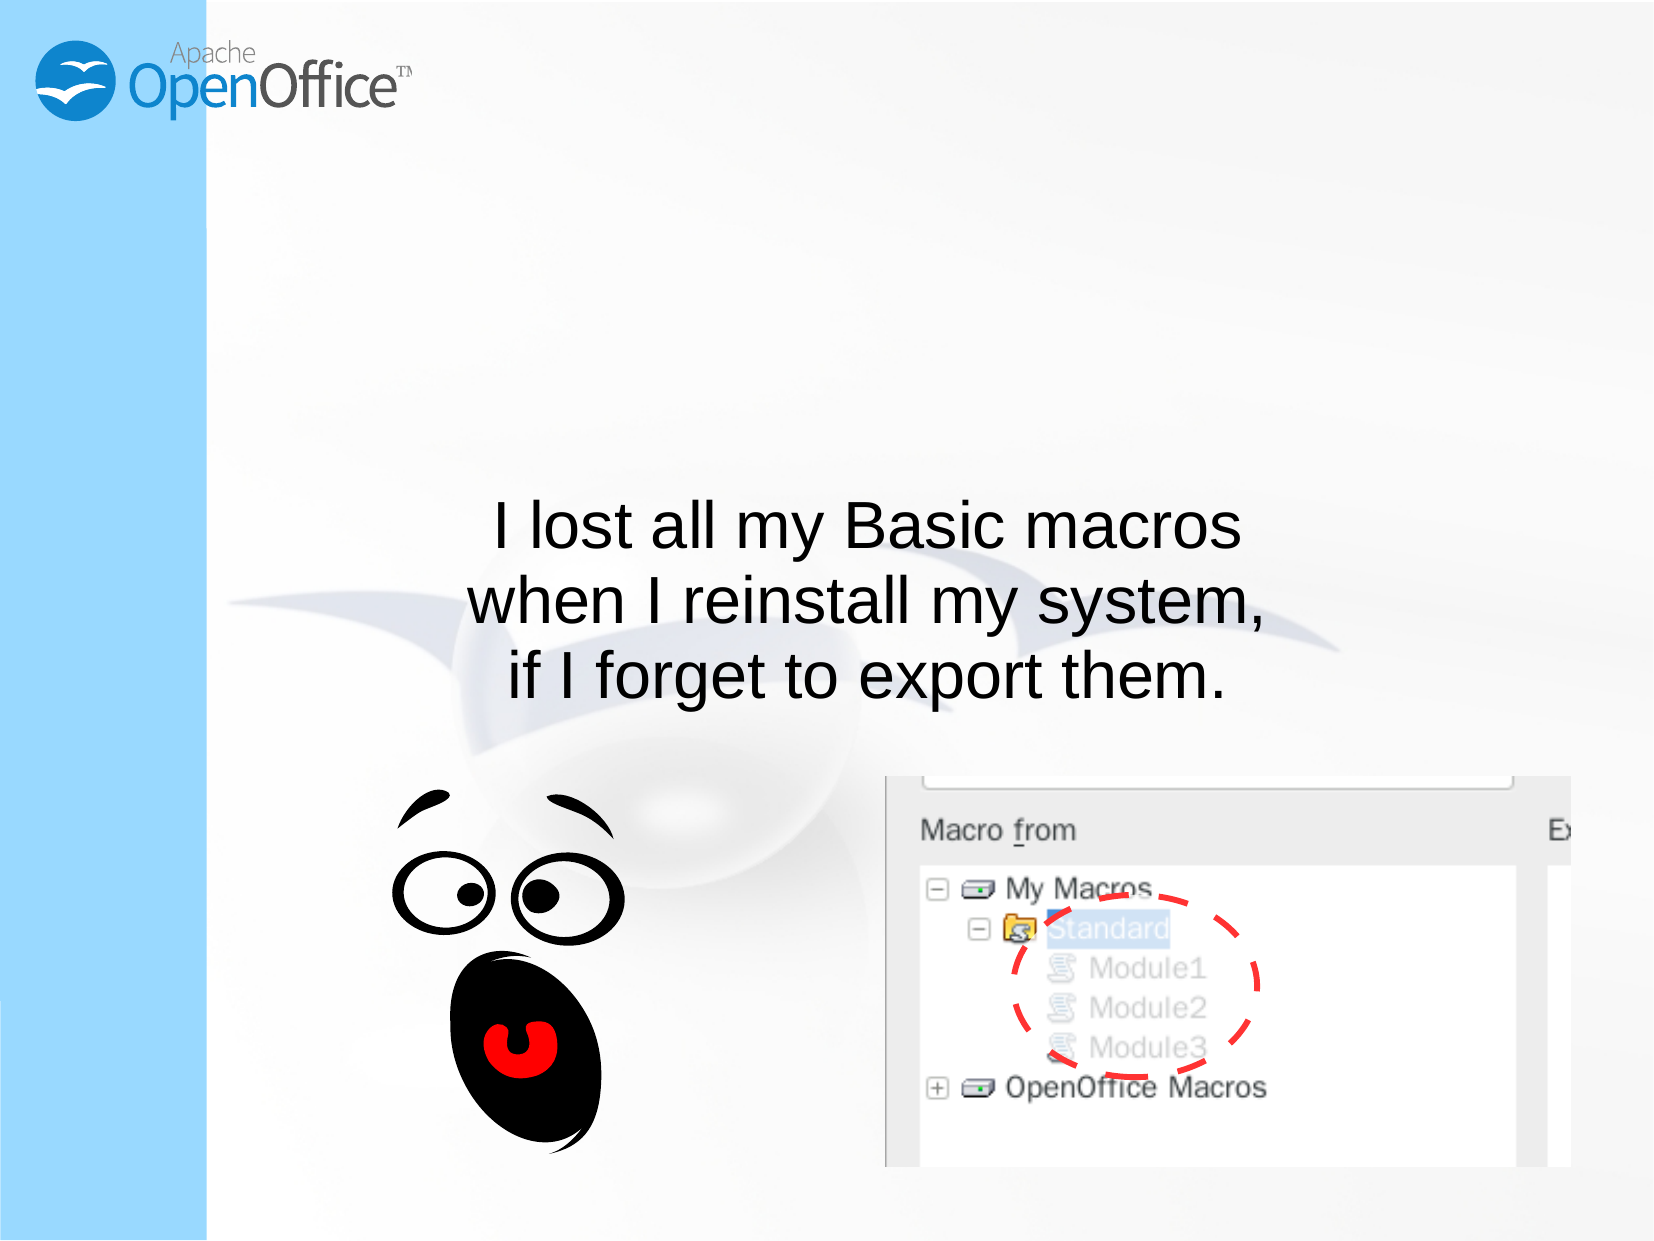

# I lost all my Basic macros
when I reinstall my system,
if I forget to export them.